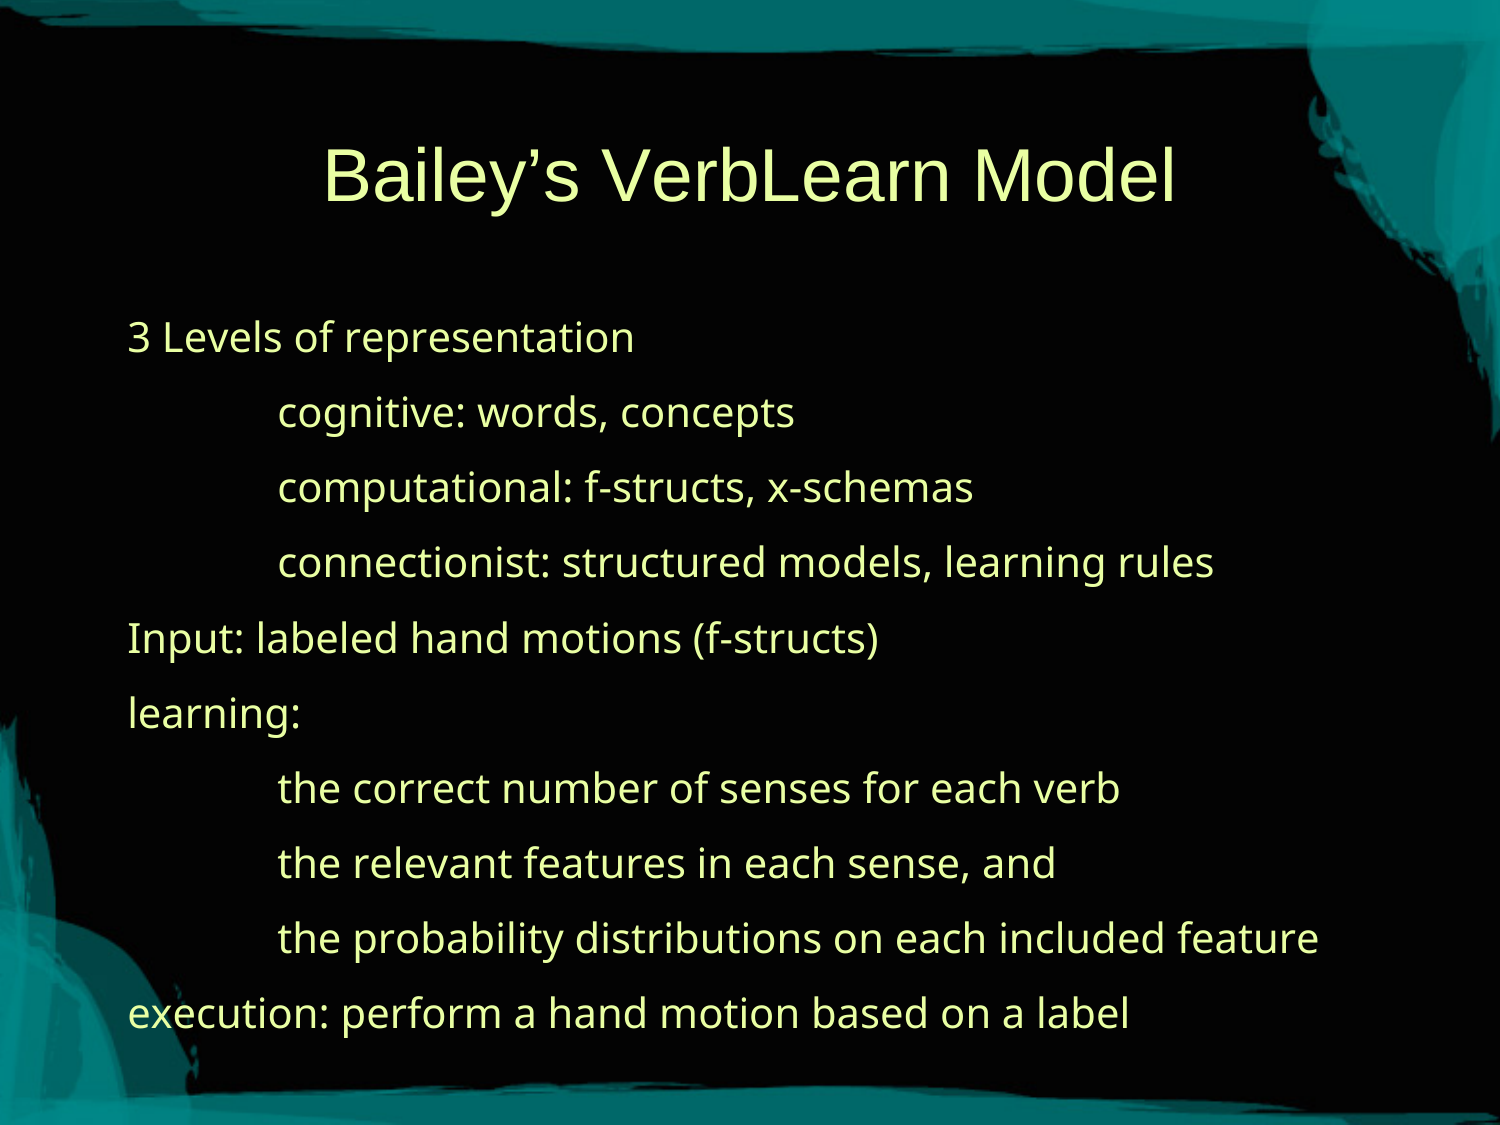

# Bailey’s VerbLearn Model
3 Levels of representation
cognitive: words, concepts
computational: f-structs, x-schemas
connectionist: structured models, learning rules
Input: labeled hand motions (f-structs)
learning:
the correct number of senses for each verb
the relevant features in each sense, and
the probability distributions on each included feature
execution: perform a hand motion based on a label